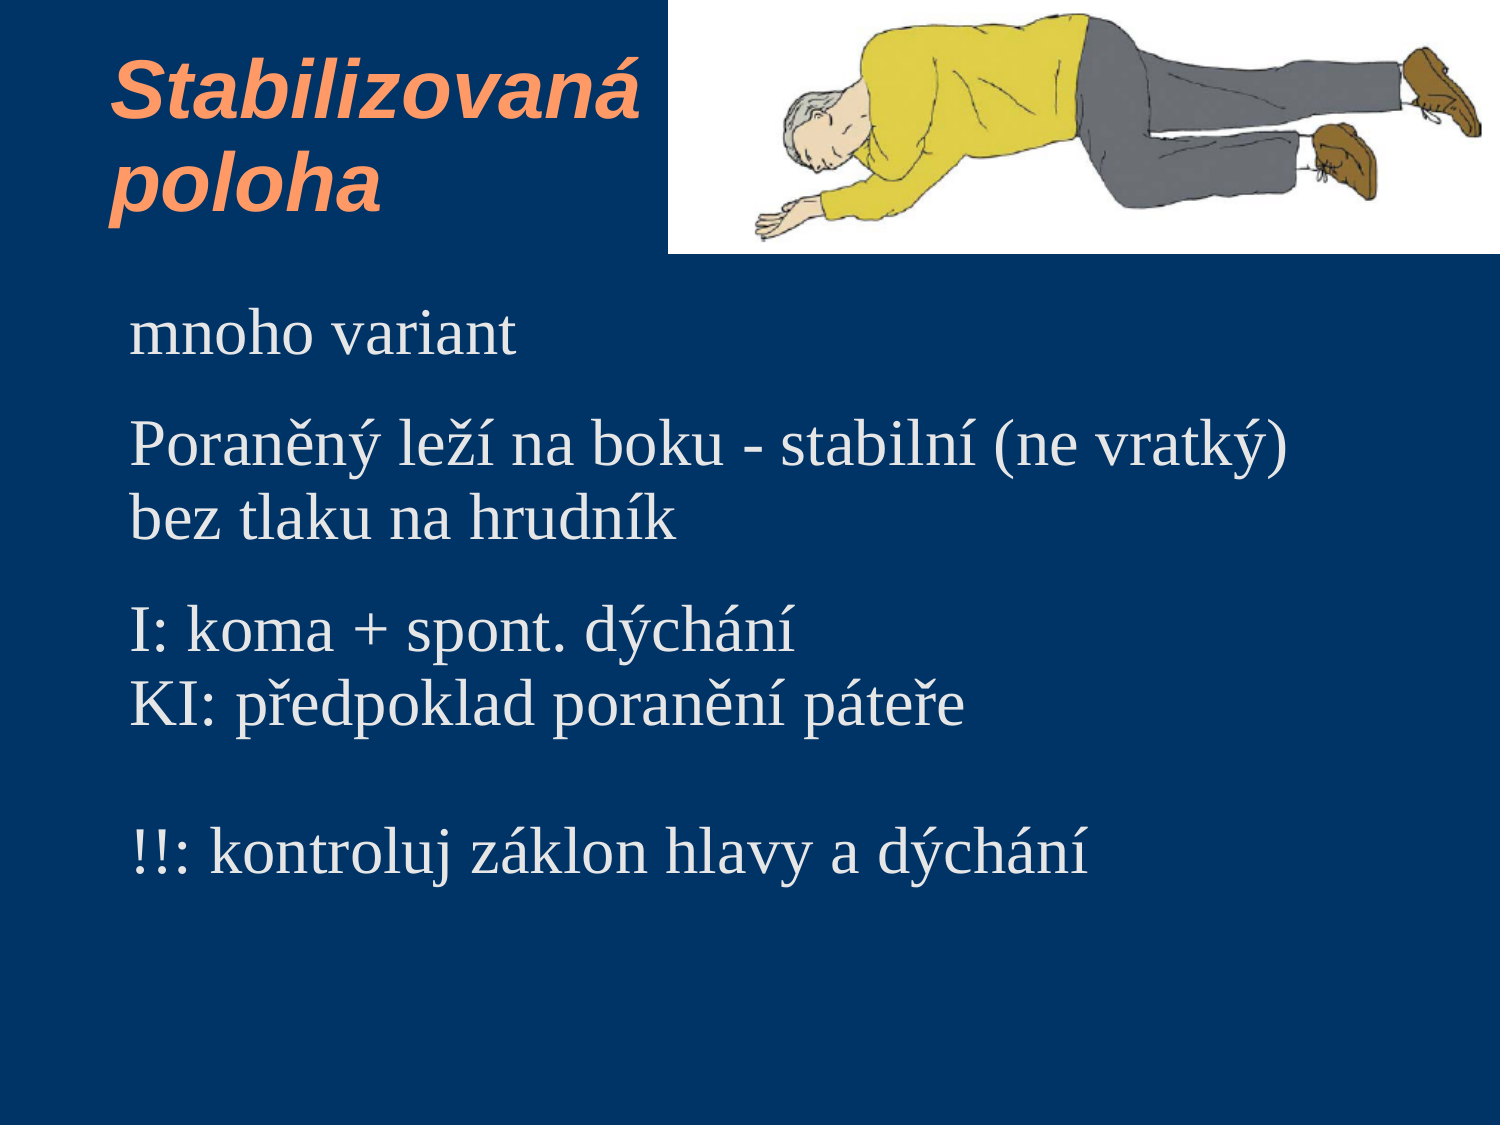

# Stabilizovaná poloha
mnoho variant
Poraněný leží na boku - stabilní (ne vratký)
bez tlaku na hrudník
I: koma + spont. dýchání
KI: předpoklad poranění páteře
!!: kontroluj záklon hlavy a dýchání